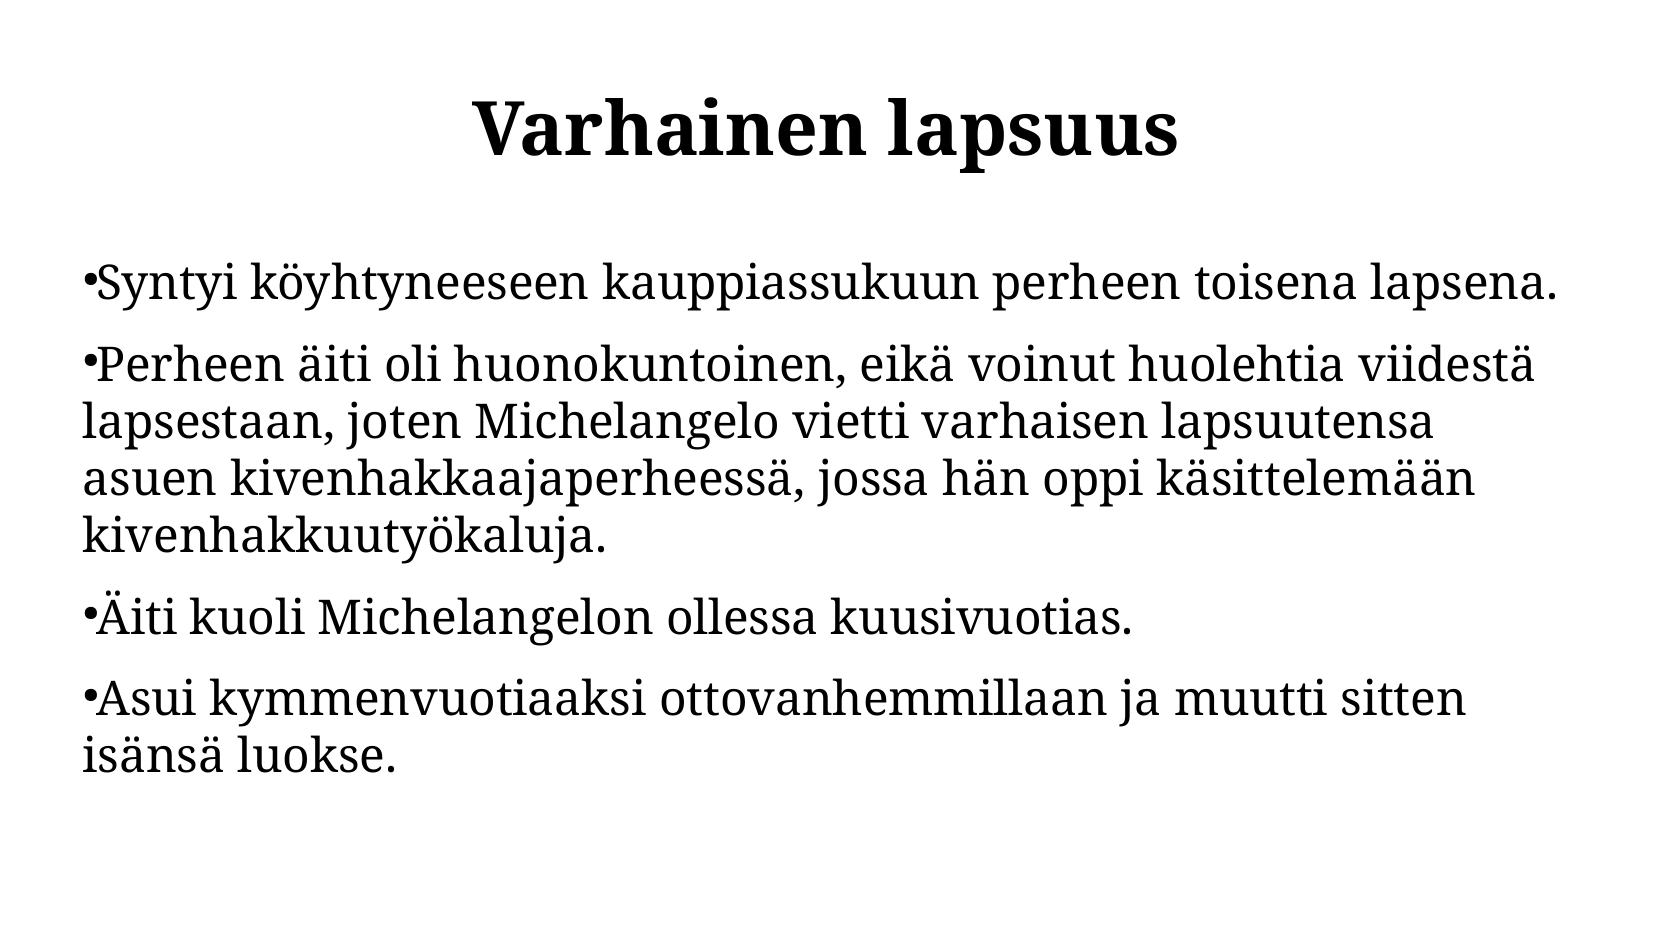

# Varhainen lapsuus
Syntyi köyhtyneeseen kauppiassukuun perheen toisena lapsena.
Perheen äiti oli huonokuntoinen, eikä voinut huolehtia viidestä lapsestaan, joten Michelangelo vietti varhaisen lapsuutensa asuen kivenhakkaajaperheessä, jossa hän oppi käsittelemään kivenhakkuutyökaluja.
Äiti kuoli Michelangelon ollessa kuusivuotias.
Asui kymmenvuotiaaksi ottovanhemmillaan ja muutti sitten isänsä luokse.